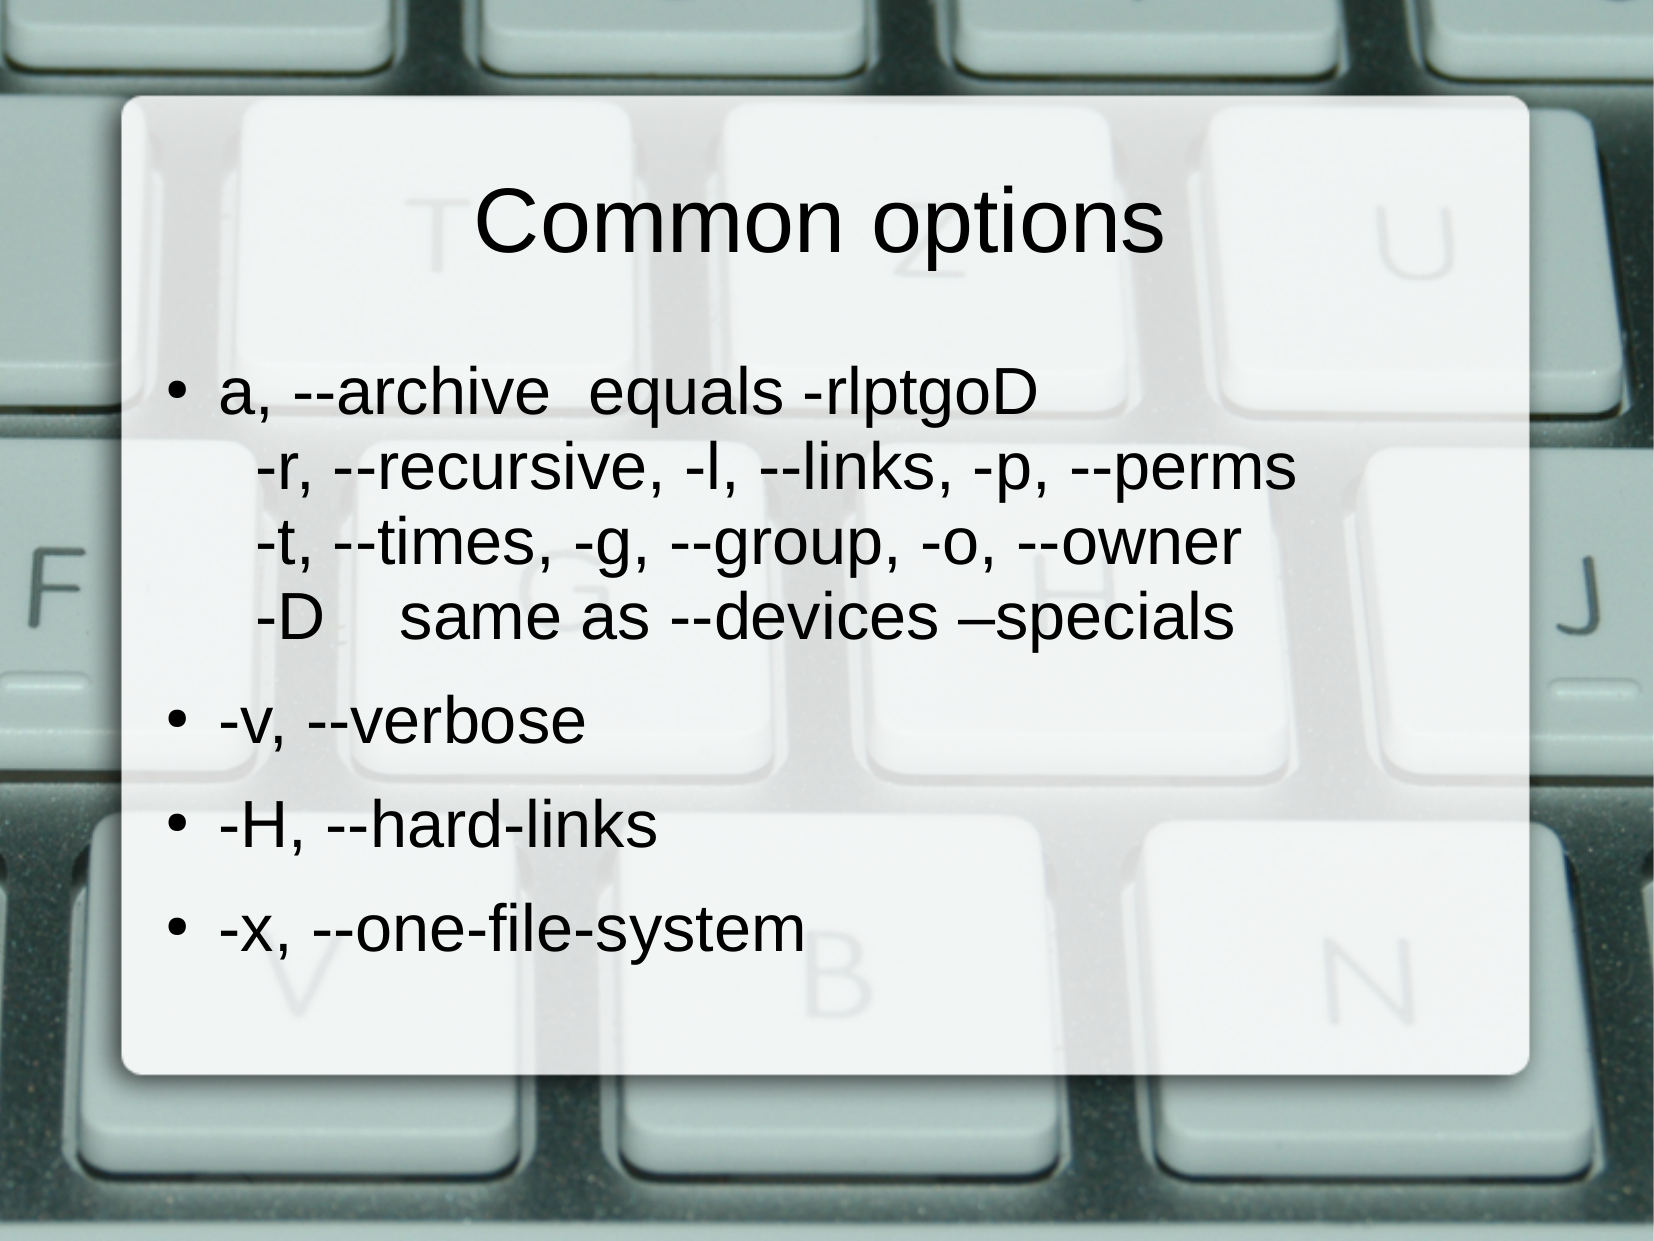

# Common options
a, --archive equals -rlptgoD
 -r, --recursive, -l, --links, -p, --perms
 -t, --times, -g, --group, -o, --owner
 -D same as --devices –specials
-v, --verbose
-H, --hard-links
-x, --one-file-system